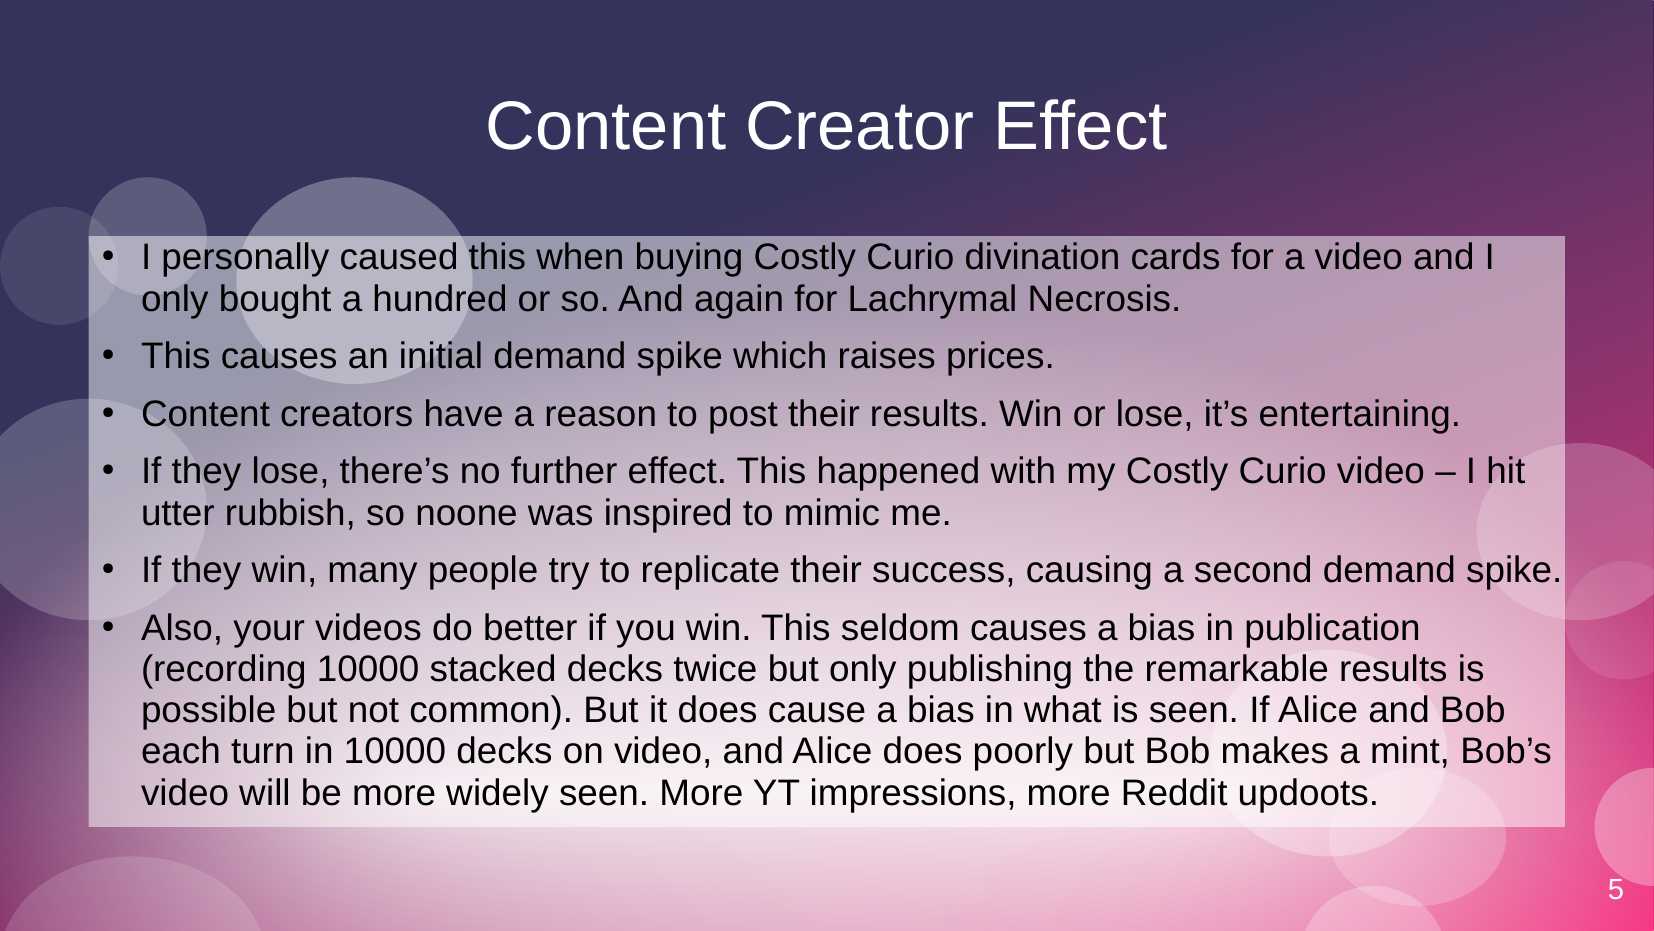

# Content Creator Effect
I personally caused this when buying Costly Curio divination cards for a video and I only bought a hundred or so. And again for Lachrymal Necrosis.
This causes an initial demand spike which raises prices.
Content creators have a reason to post their results. Win or lose, it’s entertaining.
If they lose, there’s no further effect. This happened with my Costly Curio video – I hit utter rubbish, so noone was inspired to mimic me.
If they win, many people try to replicate their success, causing a second demand spike.
Also, your videos do better if you win. This seldom causes a bias in publication (recording 10000 stacked decks twice but only publishing the remarkable results is possible but not common). But it does cause a bias in what is seen. If Alice and Bob each turn in 10000 decks on video, and Alice does poorly but Bob makes a mint, Bob’s video will be more widely seen. More YT impressions, more Reddit updoots.